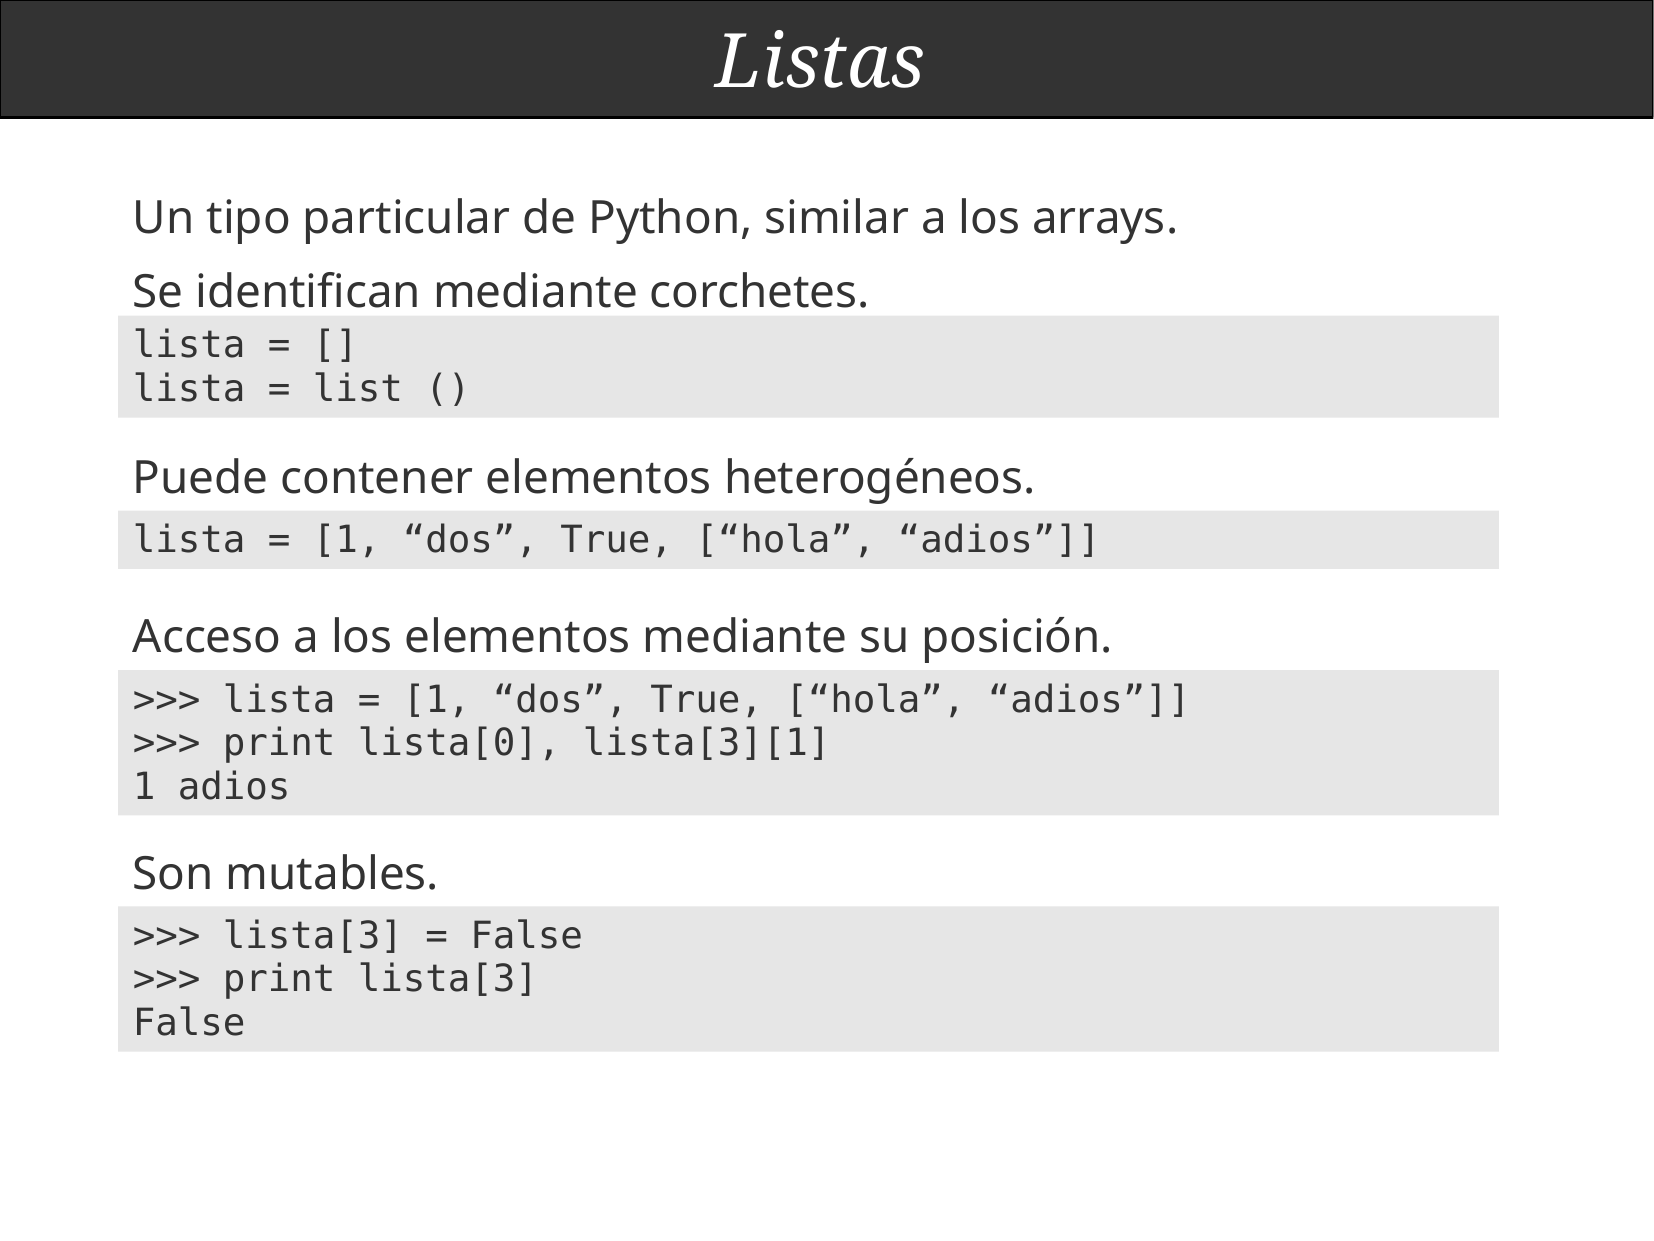

Listas
Un tipo particular de Python, similar a los arrays.
Se identifican mediante corchetes.
lista = []
lista = list ()
Puede contener elementos heterogéneos.
lista = [1, “dos”, True, [“hola”, “adios”]]
Acceso a los elementos mediante su posición.
>>> lista = [1, “dos”, True, [“hola”, “adios”]]
>>> print lista[0], lista[3][1]
1 adios
Son mutables.
>>> lista[3] = False
>>> print lista[3]
False